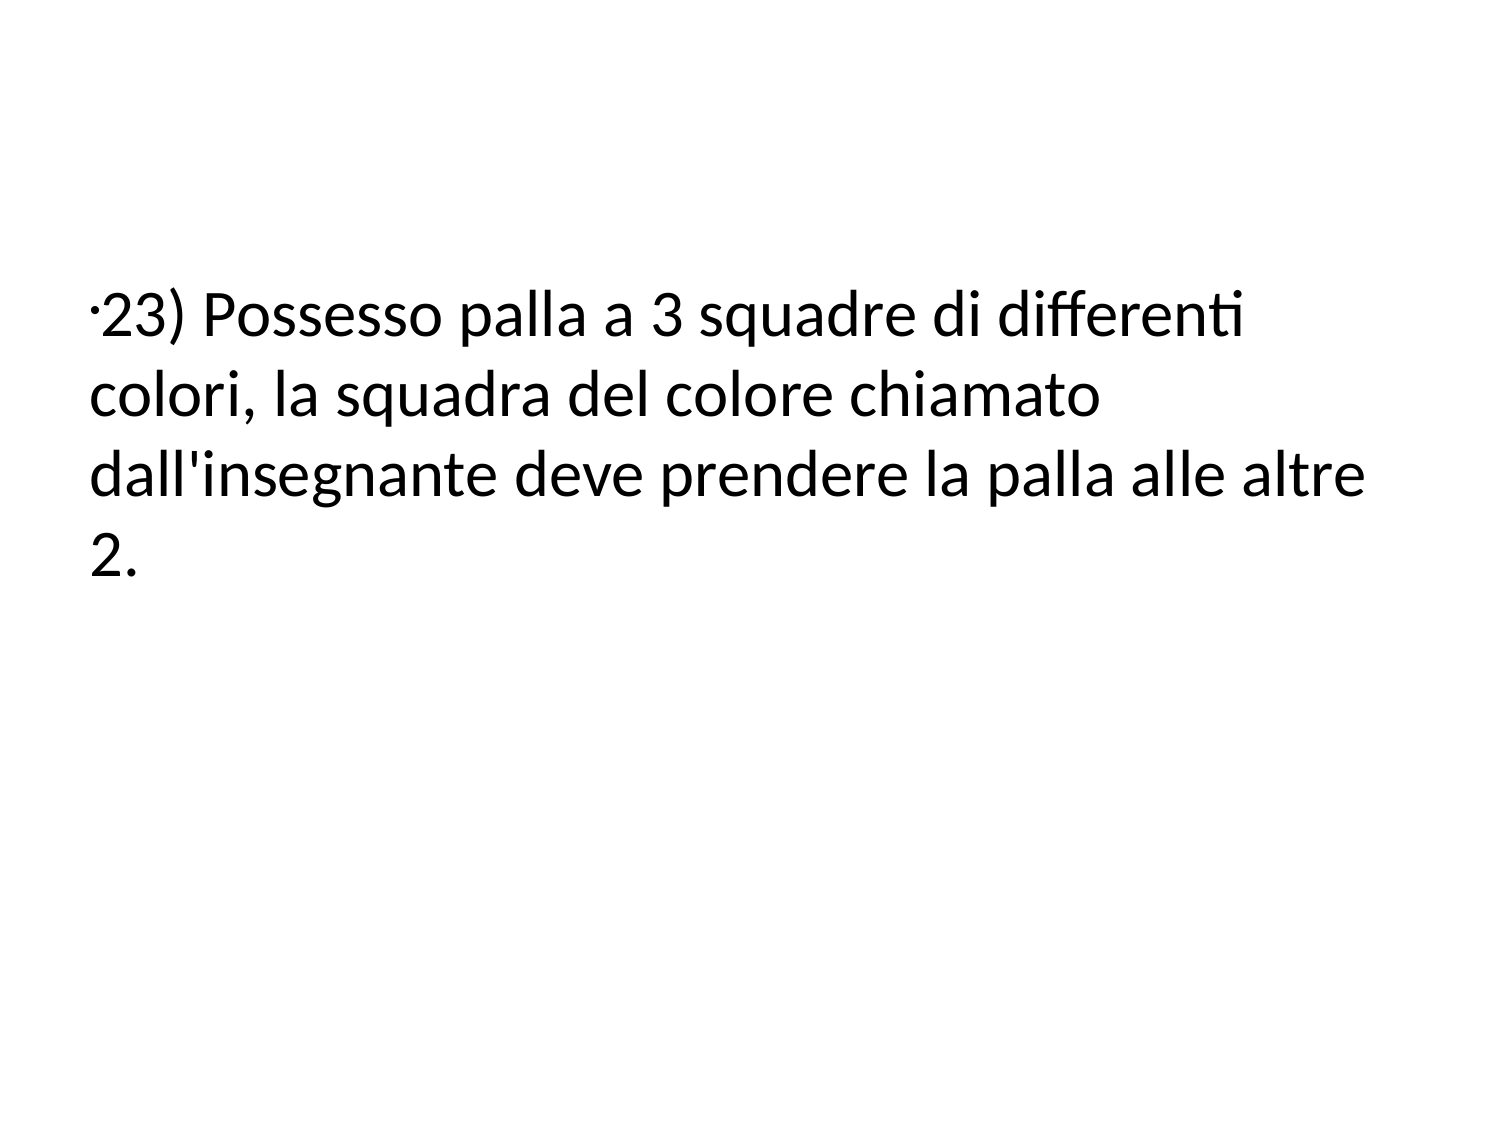

#
23) Possesso palla a 3 squadre di differenti colori, la squadra del colore chiamato dall'insegnante deve prendere la palla alle altre 2.